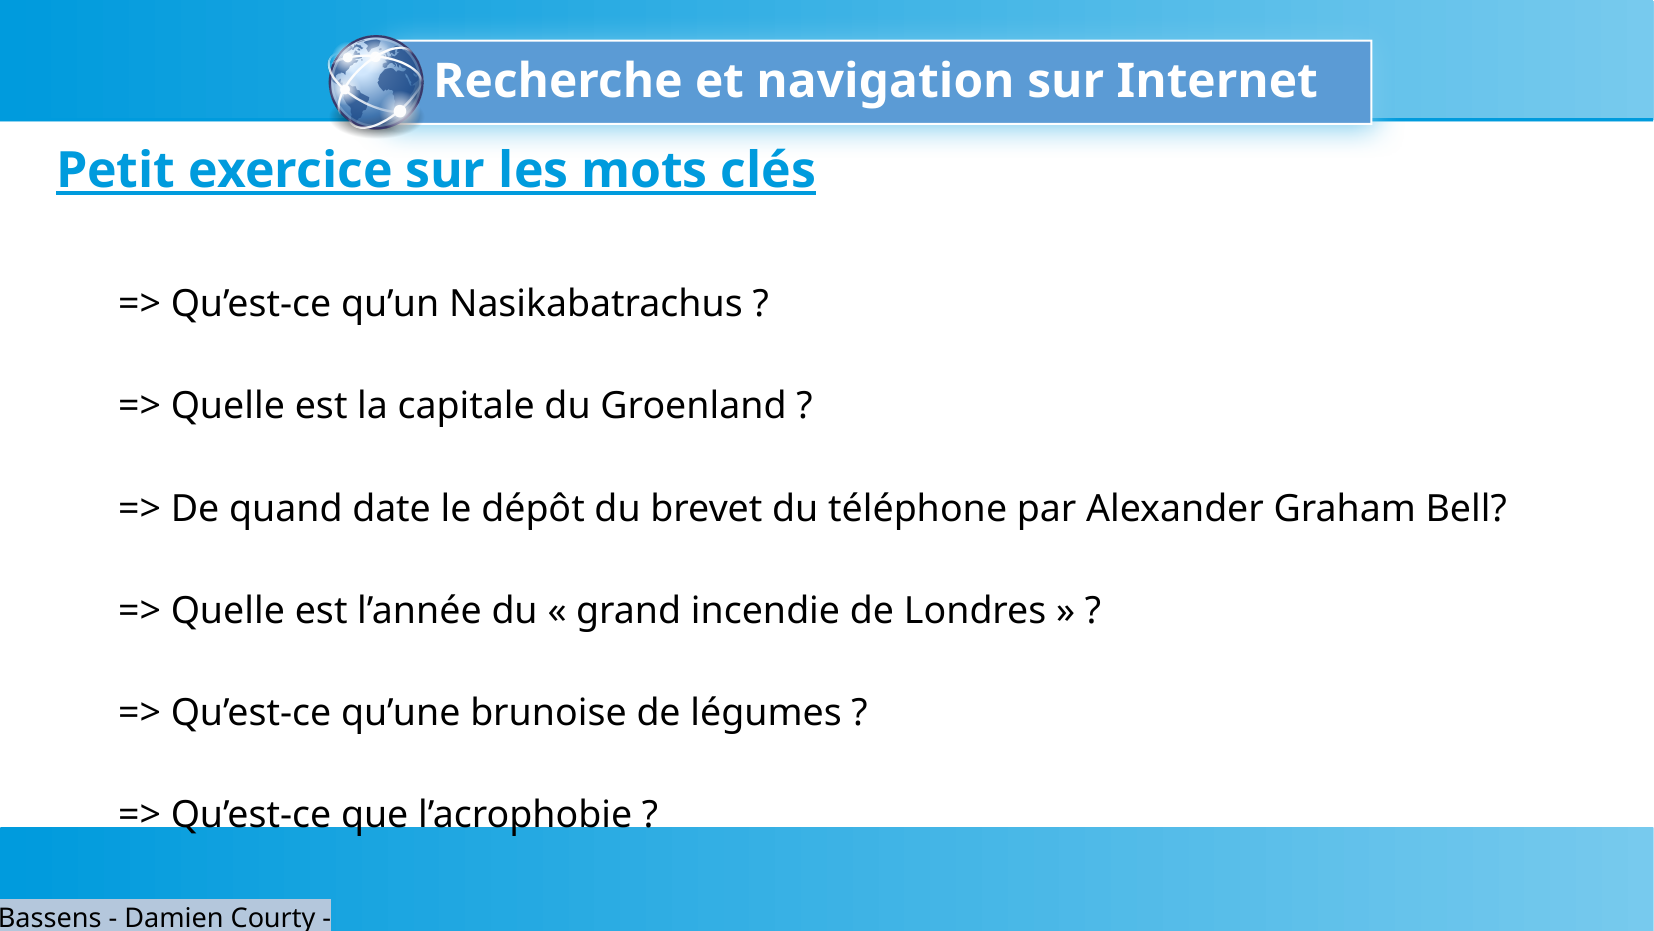

Recherche et navigation sur Internet
Petit exercice sur les mots clés
	=> Qu’est-ce qu’un Nasikabatrachus ?
	=> Quelle est la capitale du Groenland ?
	=> De quand date le dépôt du brevet du téléphone par Alexander Graham Bell?
	=> Quelle est l’année du « grand incendie de Londres » ?
	=> Qu’est-ce qu’une brunoise de légumes ?
	=> Qu’est-ce que l’acrophobie ?
Bassens - Damien Courty - 2024